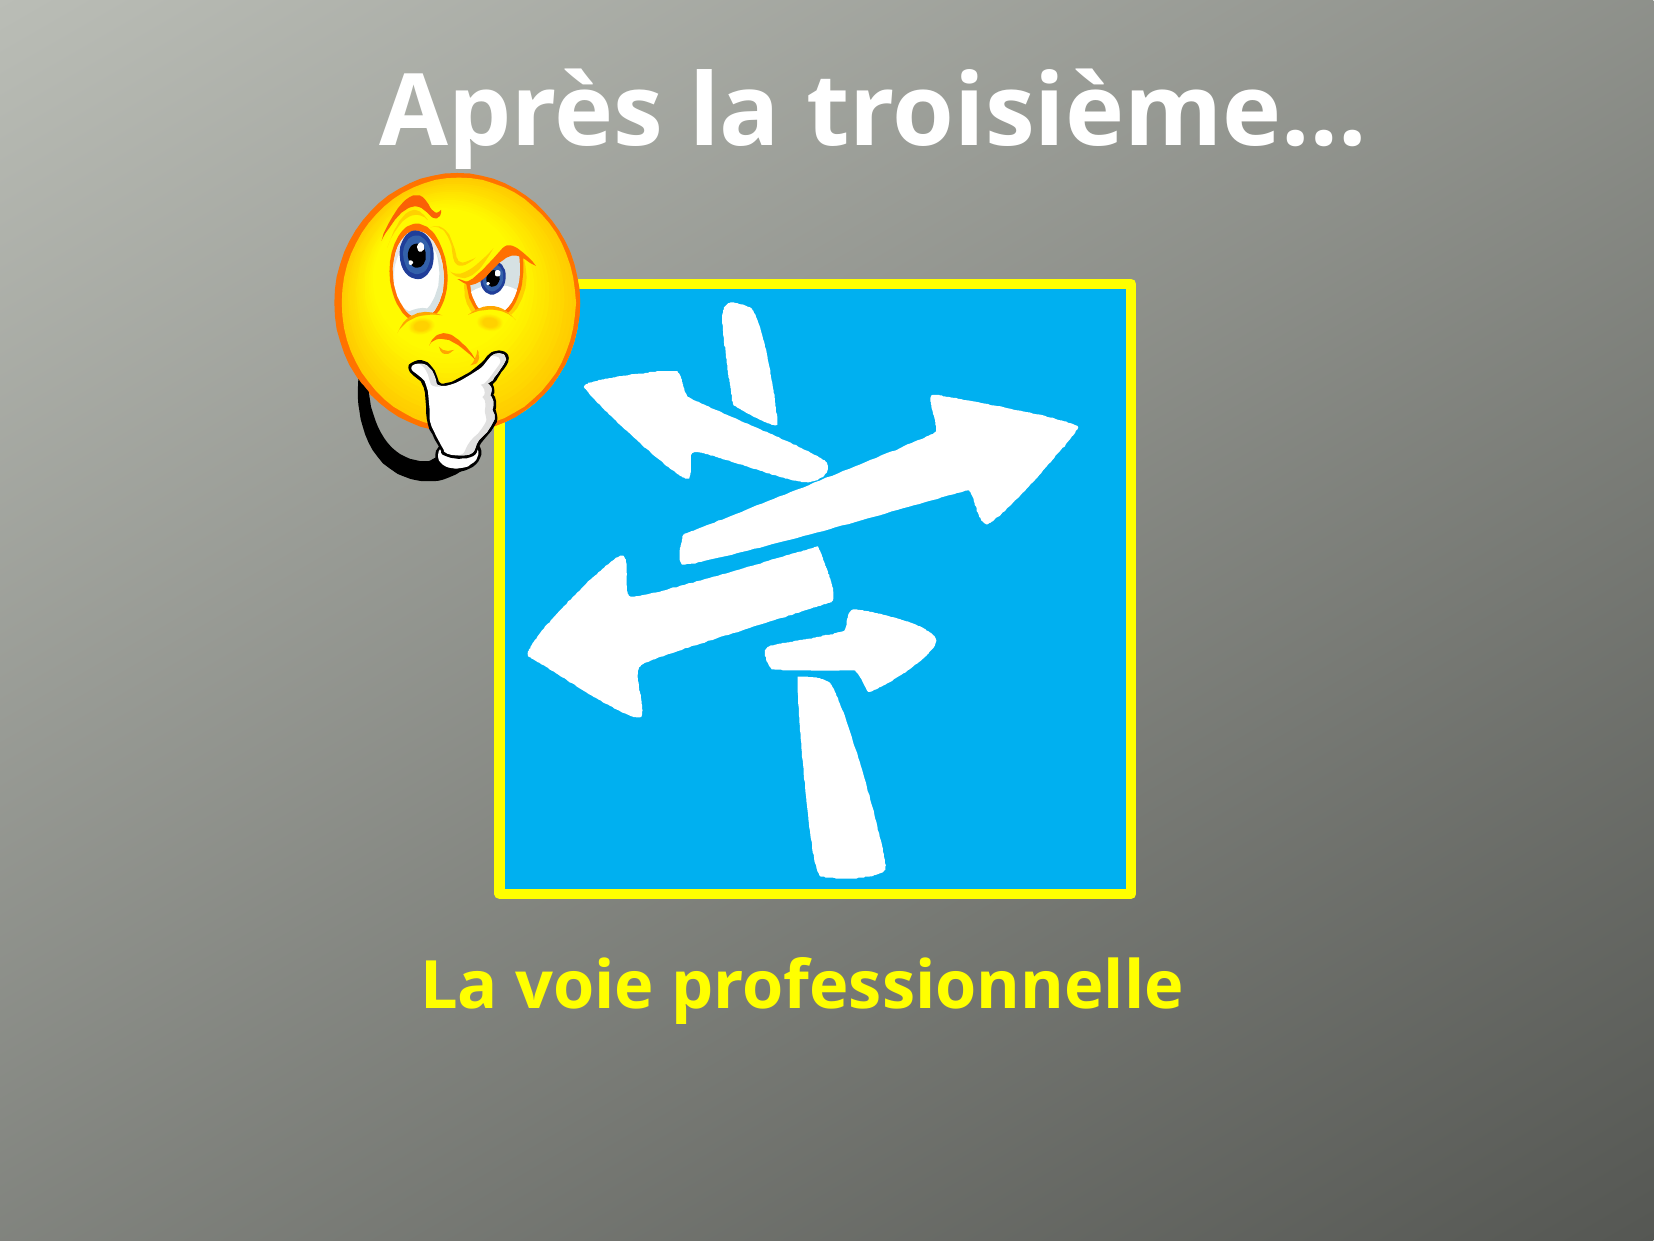

Après la troisième…
²
#
La voie professionnelle